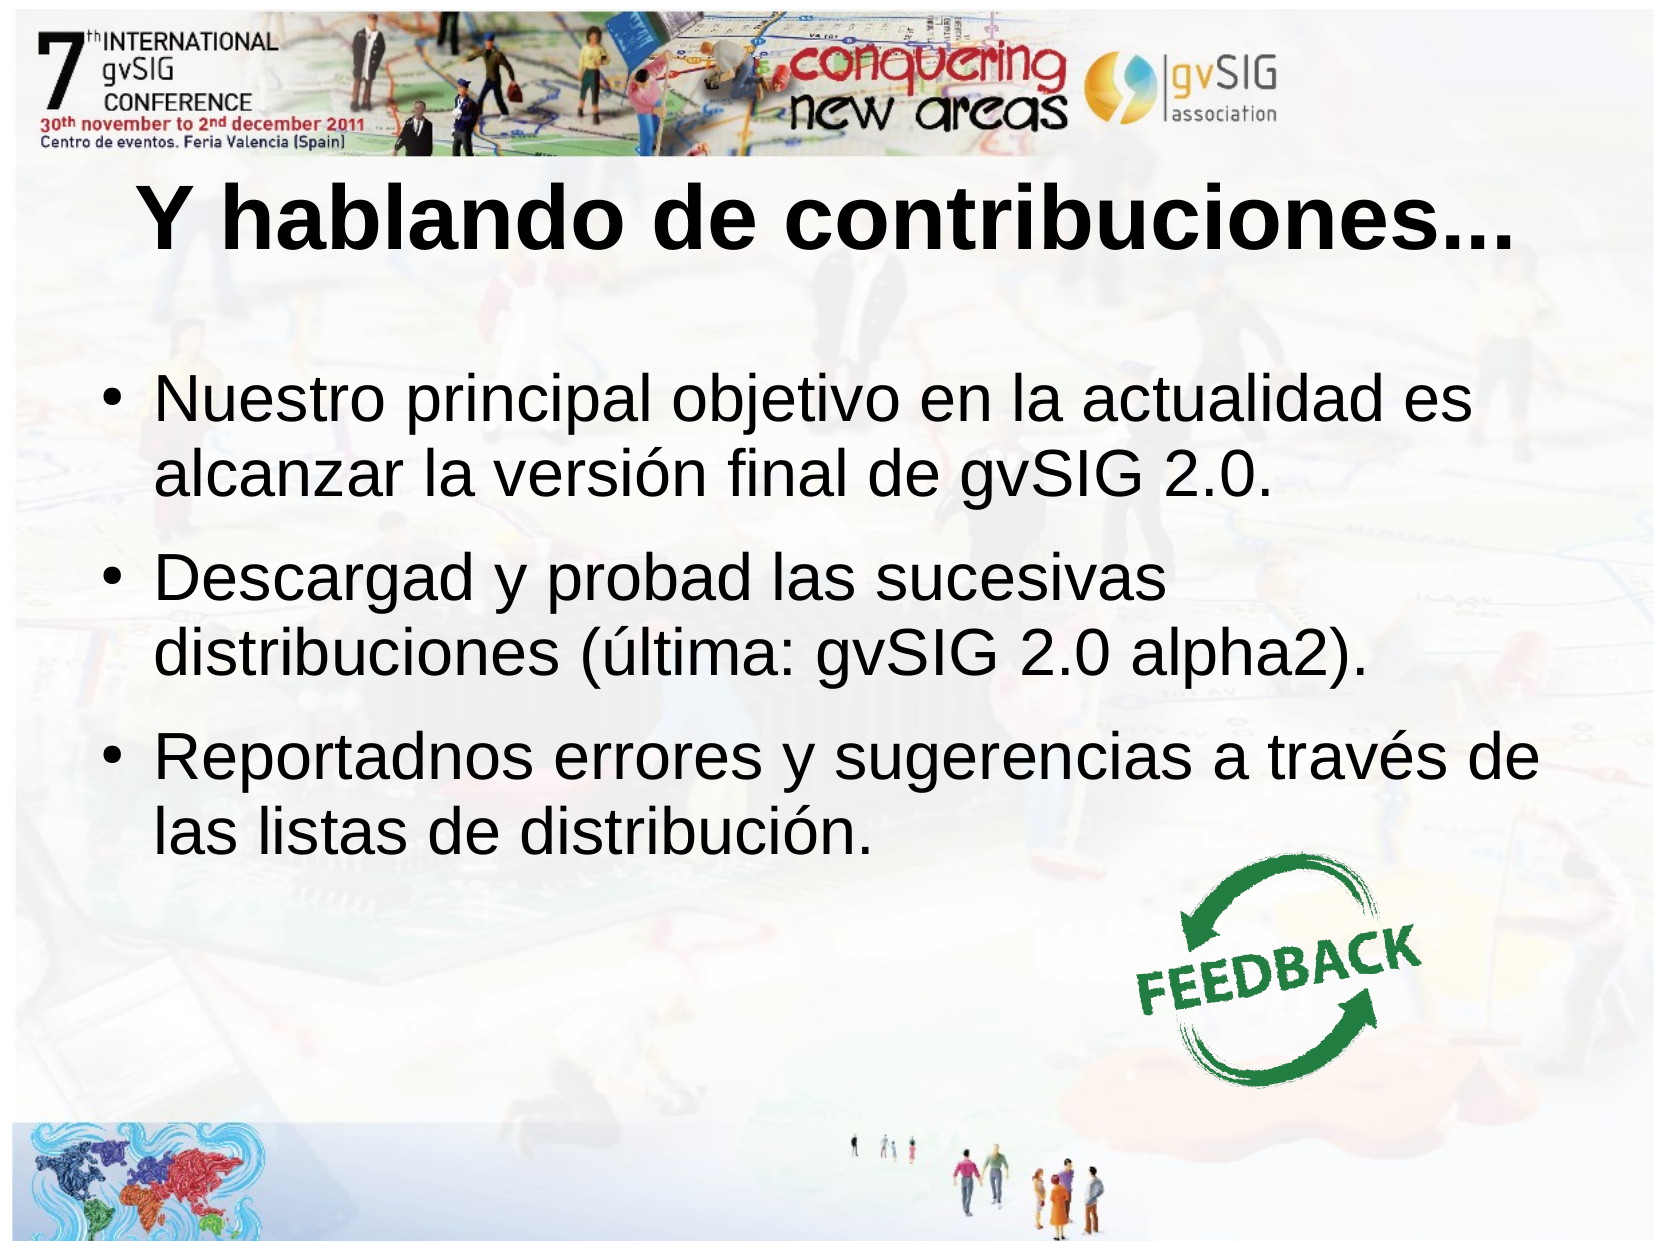

# Y hablando de contribuciones...
Nuestro principal objetivo en la actualidad es alcanzar la versión final de gvSIG 2.0.
Descargad y probad las sucesivas distribuciones (última: gvSIG 2.0 alpha2).
Reportadnos errores y sugerencias a través de las listas de distribución.